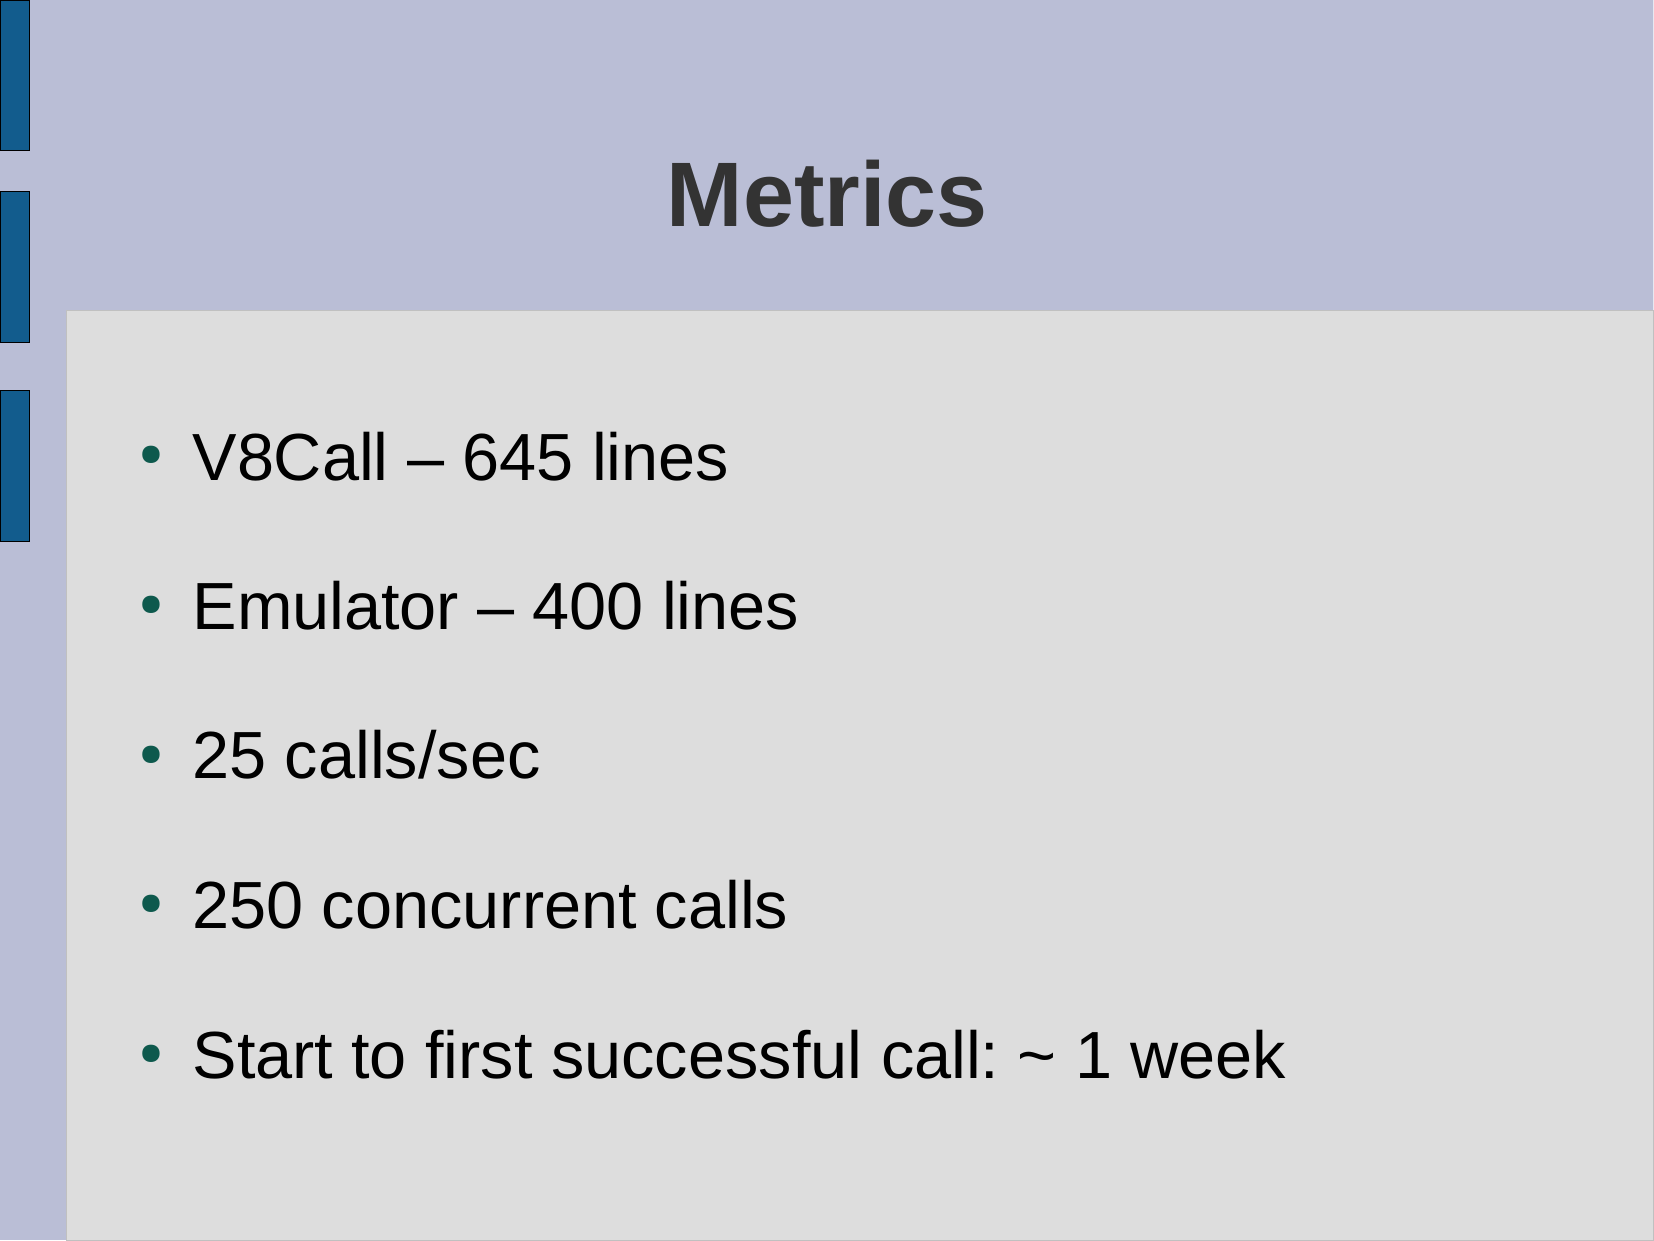

# Metrics
V8Call – 645 lines
Emulator – 400 lines
25 calls/sec
250 concurrent calls
Start to first successful call: ~ 1 week